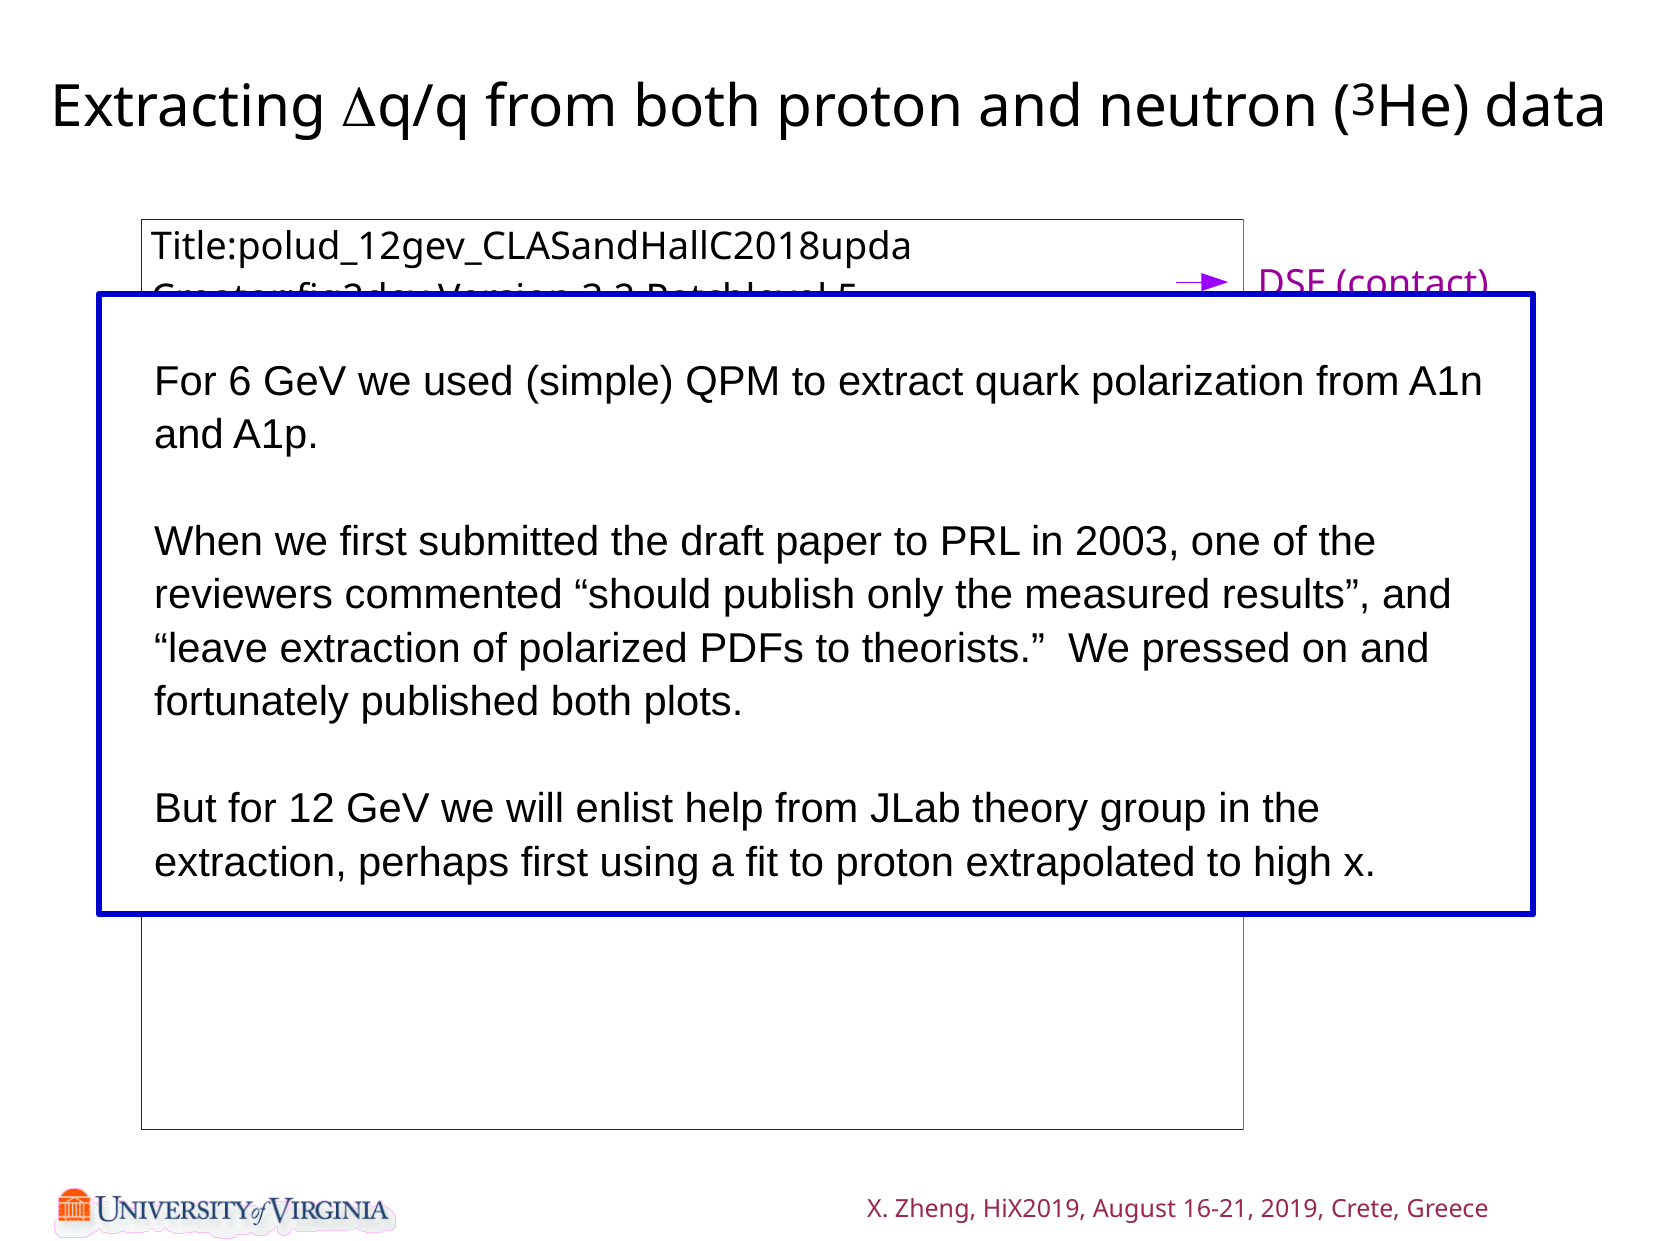

# Extracting Dq/q from both proton and neutron (3He) data
DSE (contact)
DSE (realistic)
DSE (realistic)
DSE (contact)
For 6 GeV we used (simple) QPM to extract quark polarization from A1n and A1p.
When we first submitted the draft paper to PRL in 2003, one of the reviewers commented “should publish only the measured results”, and “leave extraction of polarized PDFs to theorists.” We pressed on and fortunately published both plots.
But for 12 GeV we will enlist help from JLab theory group in the extraction, perhaps first using a fit to proton extrapolated to high x.